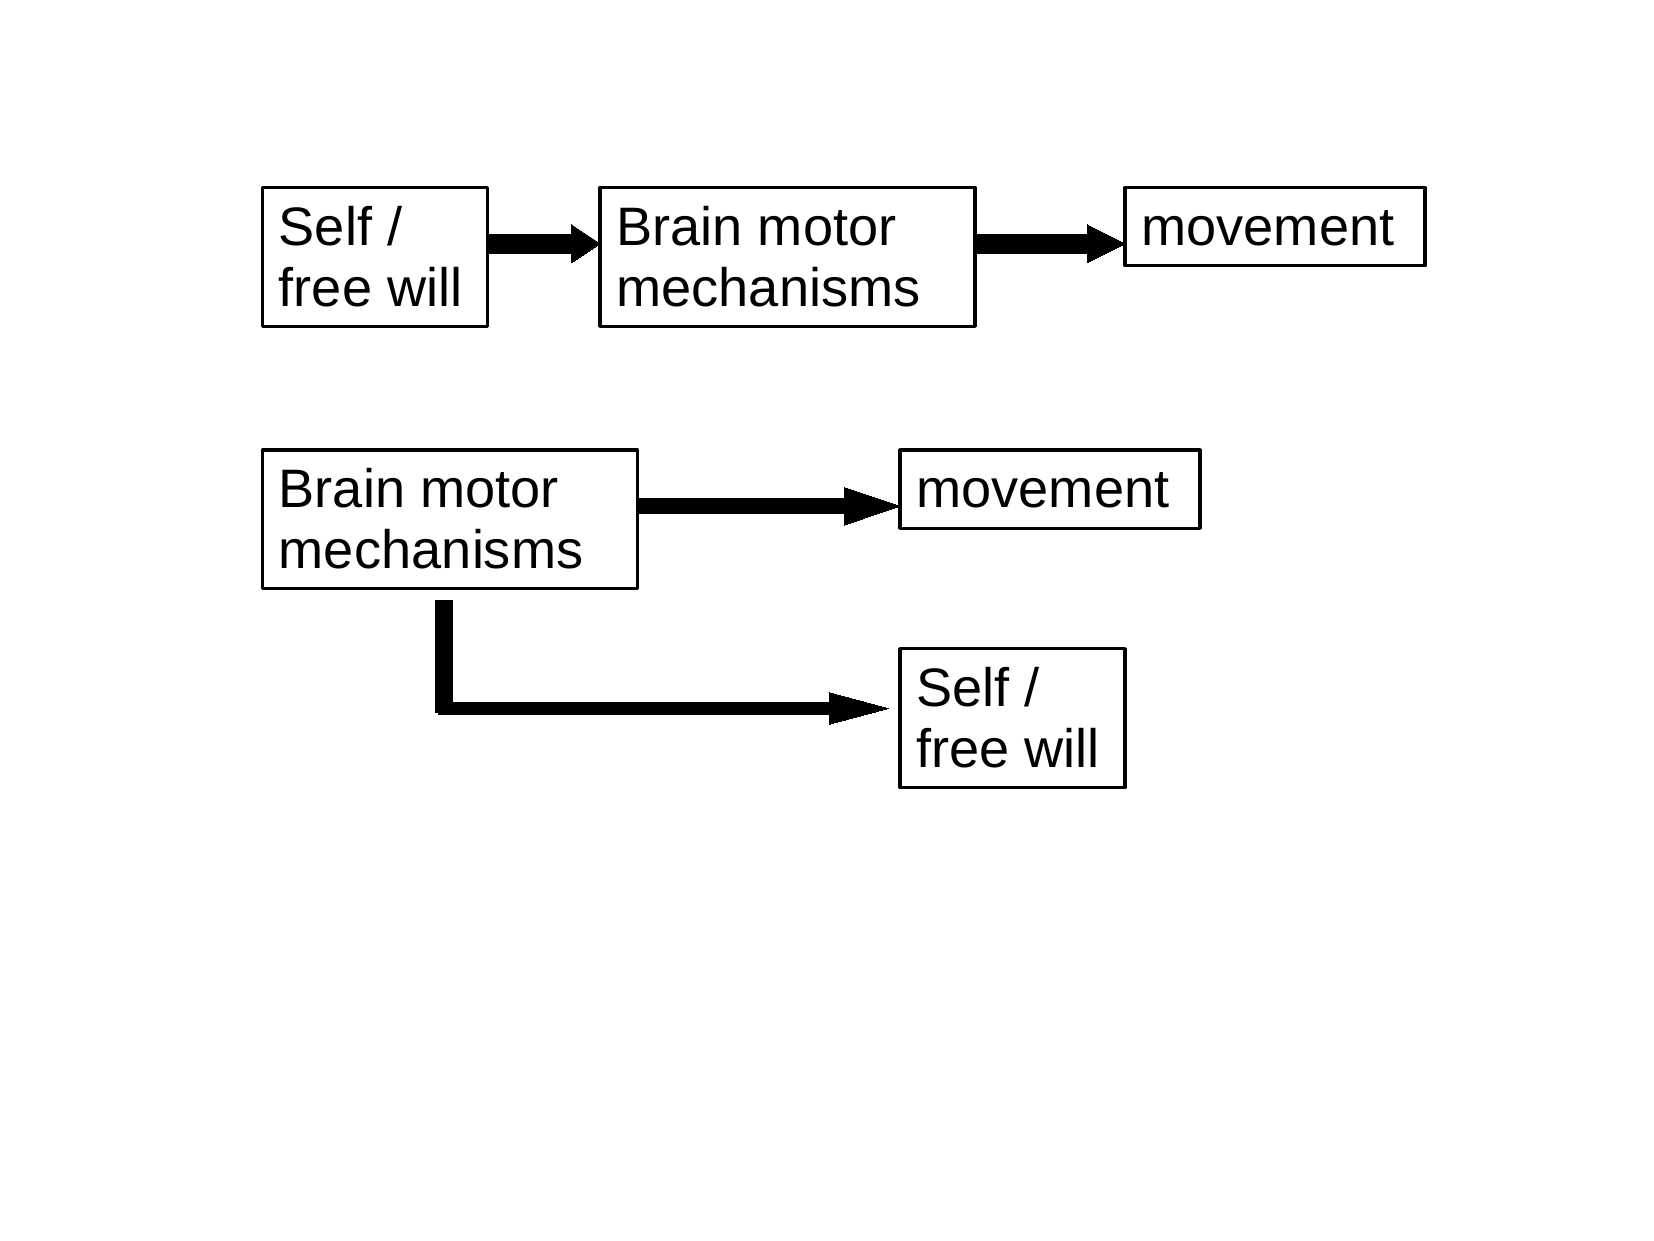

Self / free will
Brain motor mechanisms
movement
Brain motor mechanisms
movement
Self / free will